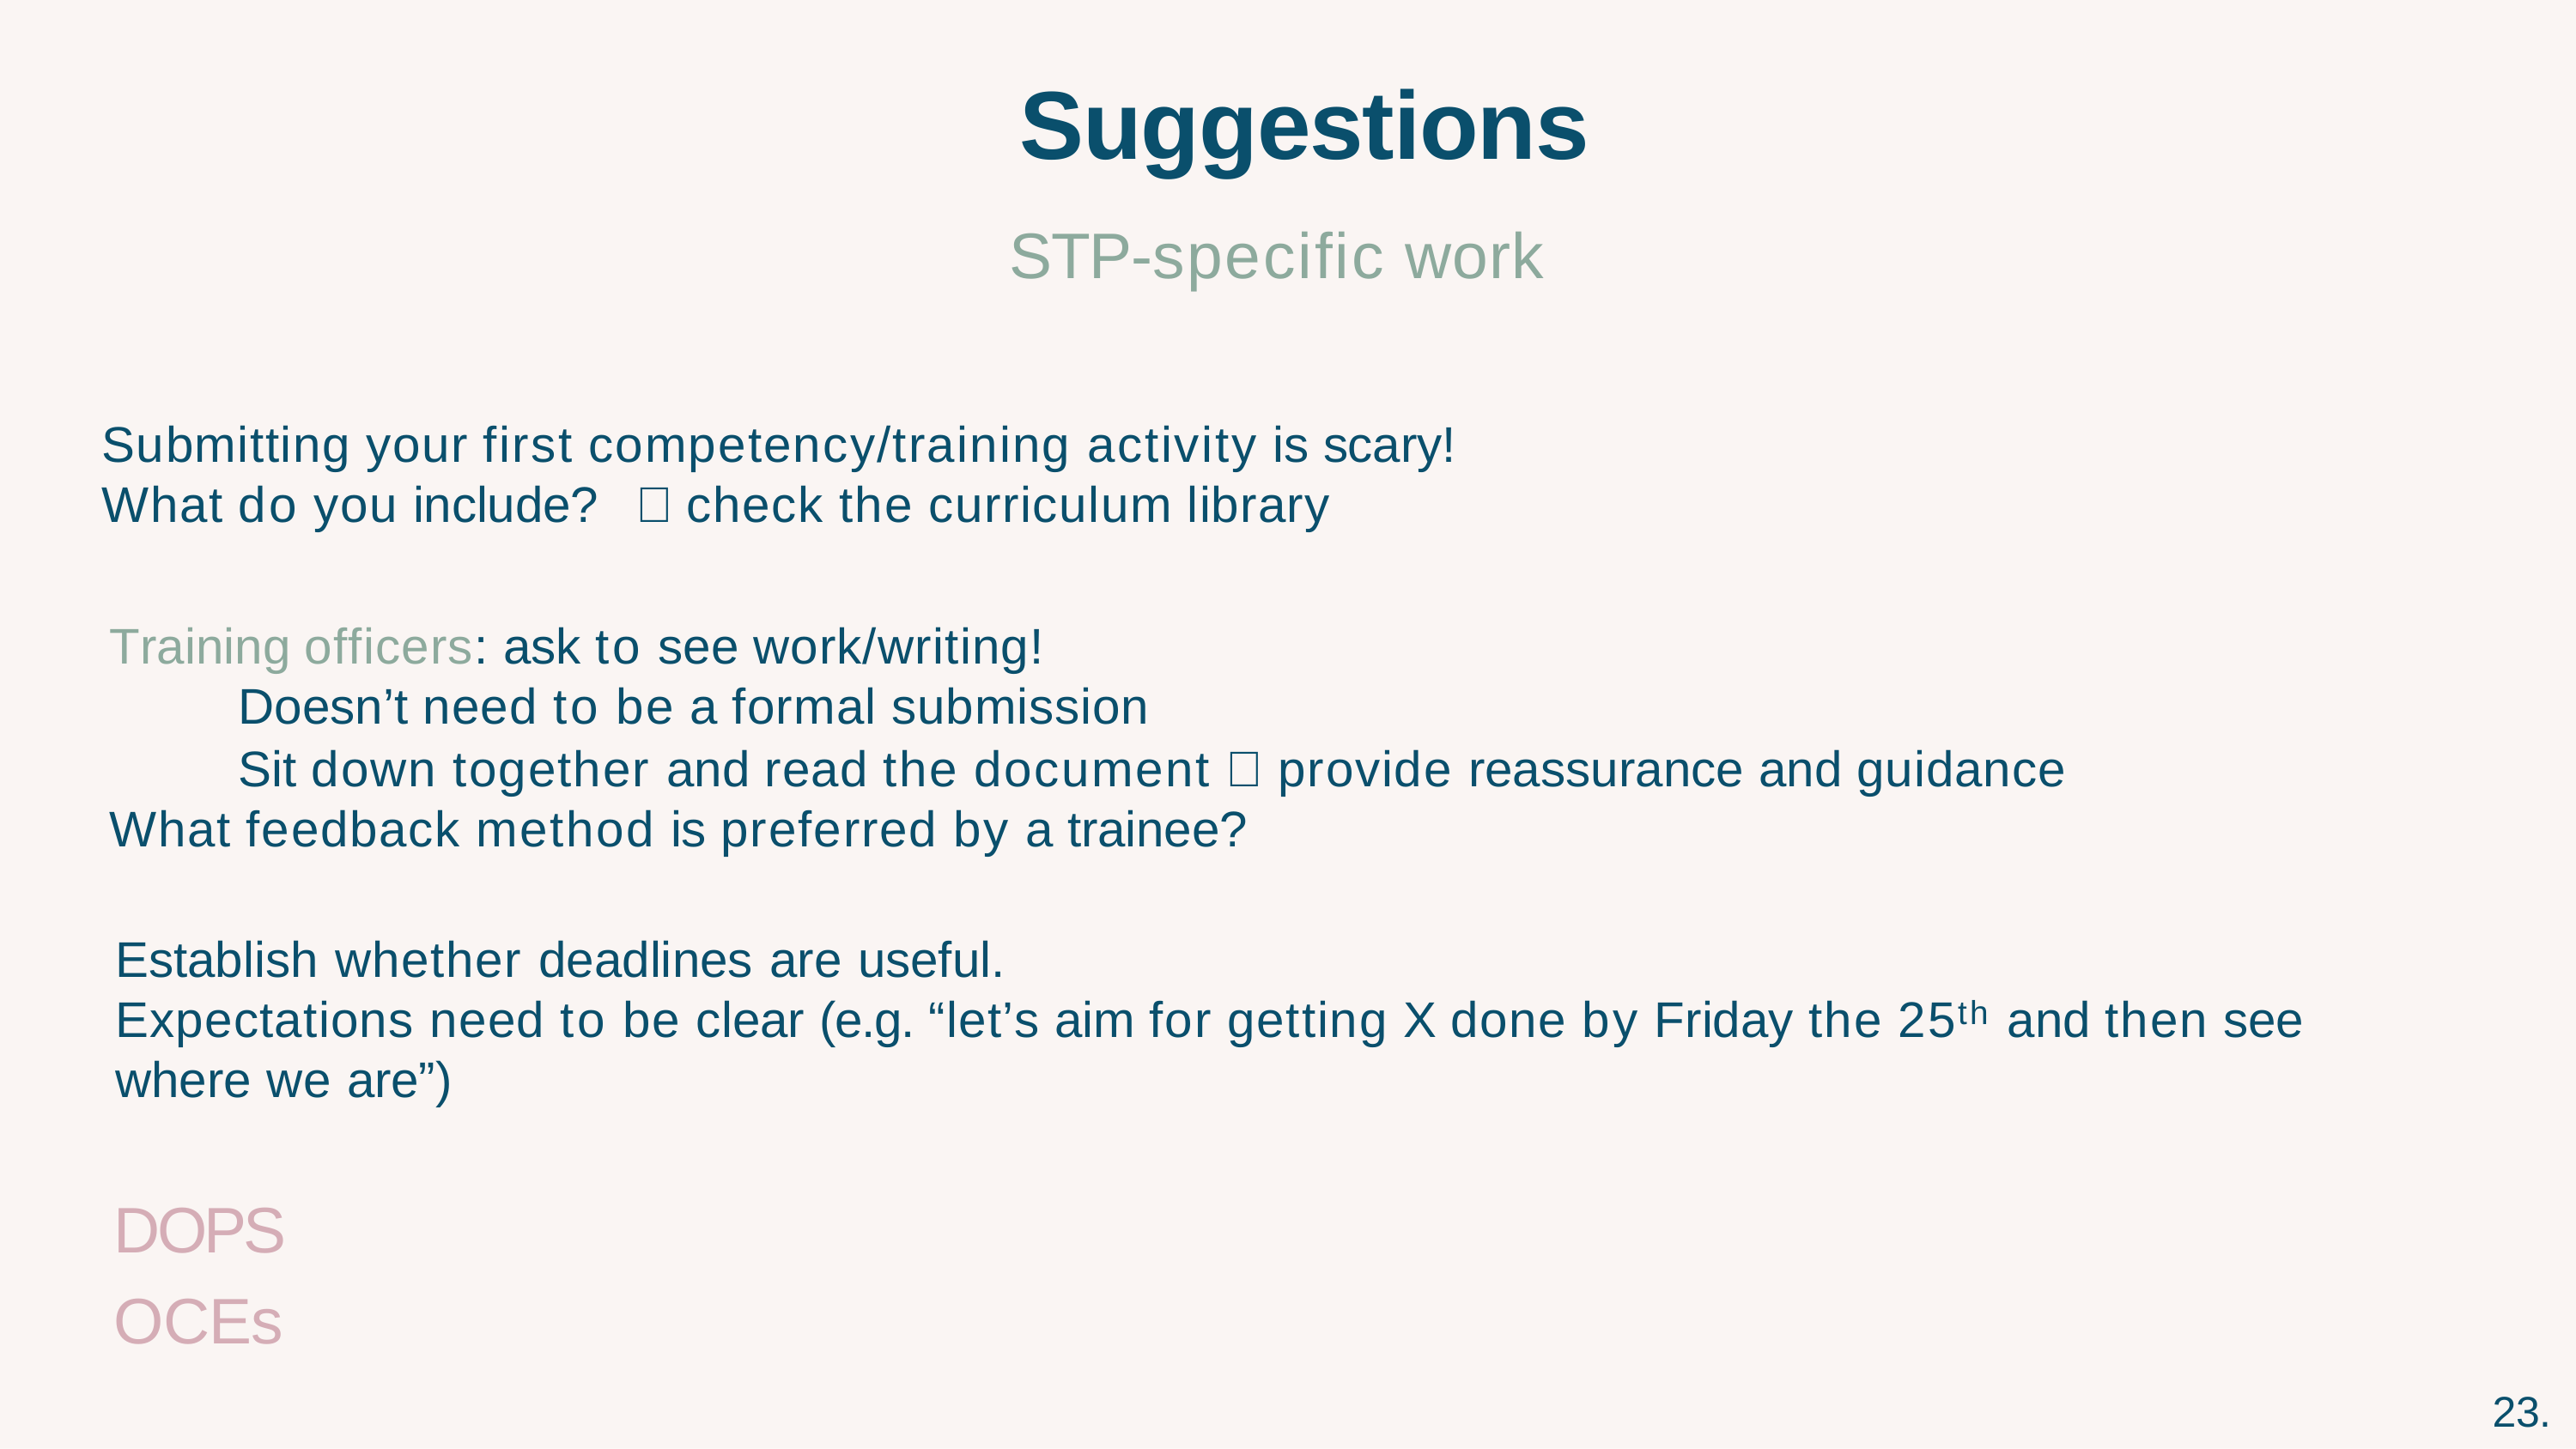

# Suggestions
STP-specific work
Submitting your first competency/training activity is scary! What do you include?	 check the curriculum library
Training officers: ask to see work/writing!
Doesn’t need to be a formal submission
Sit down together and read the document  provide reassurance and guidance What feedback method is preferred by a trainee?
Establish whether deadlines are useful.
Expectations need to be clear (e.g. “let’s aim for getting X done by Friday the 25th and then see
where we are”)
DOPS OCEs
23.